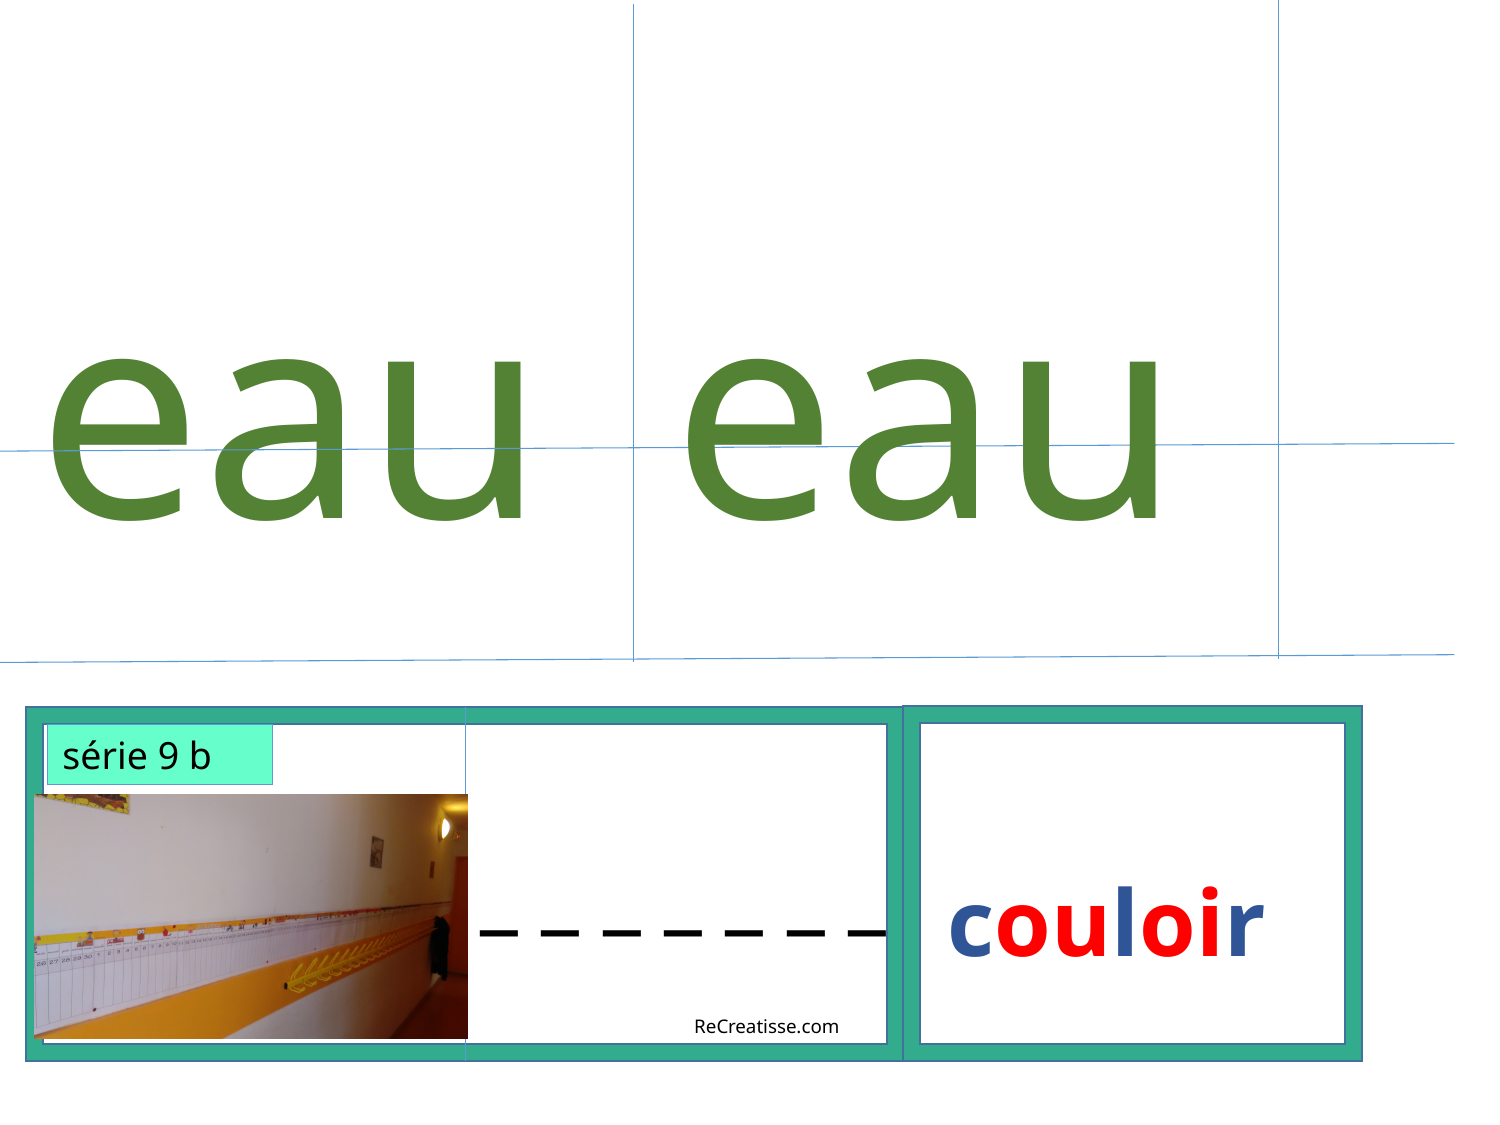

eau
eau
série 9 b
_ _ _ _ _ _ _
couloir
ReCreatisse.com